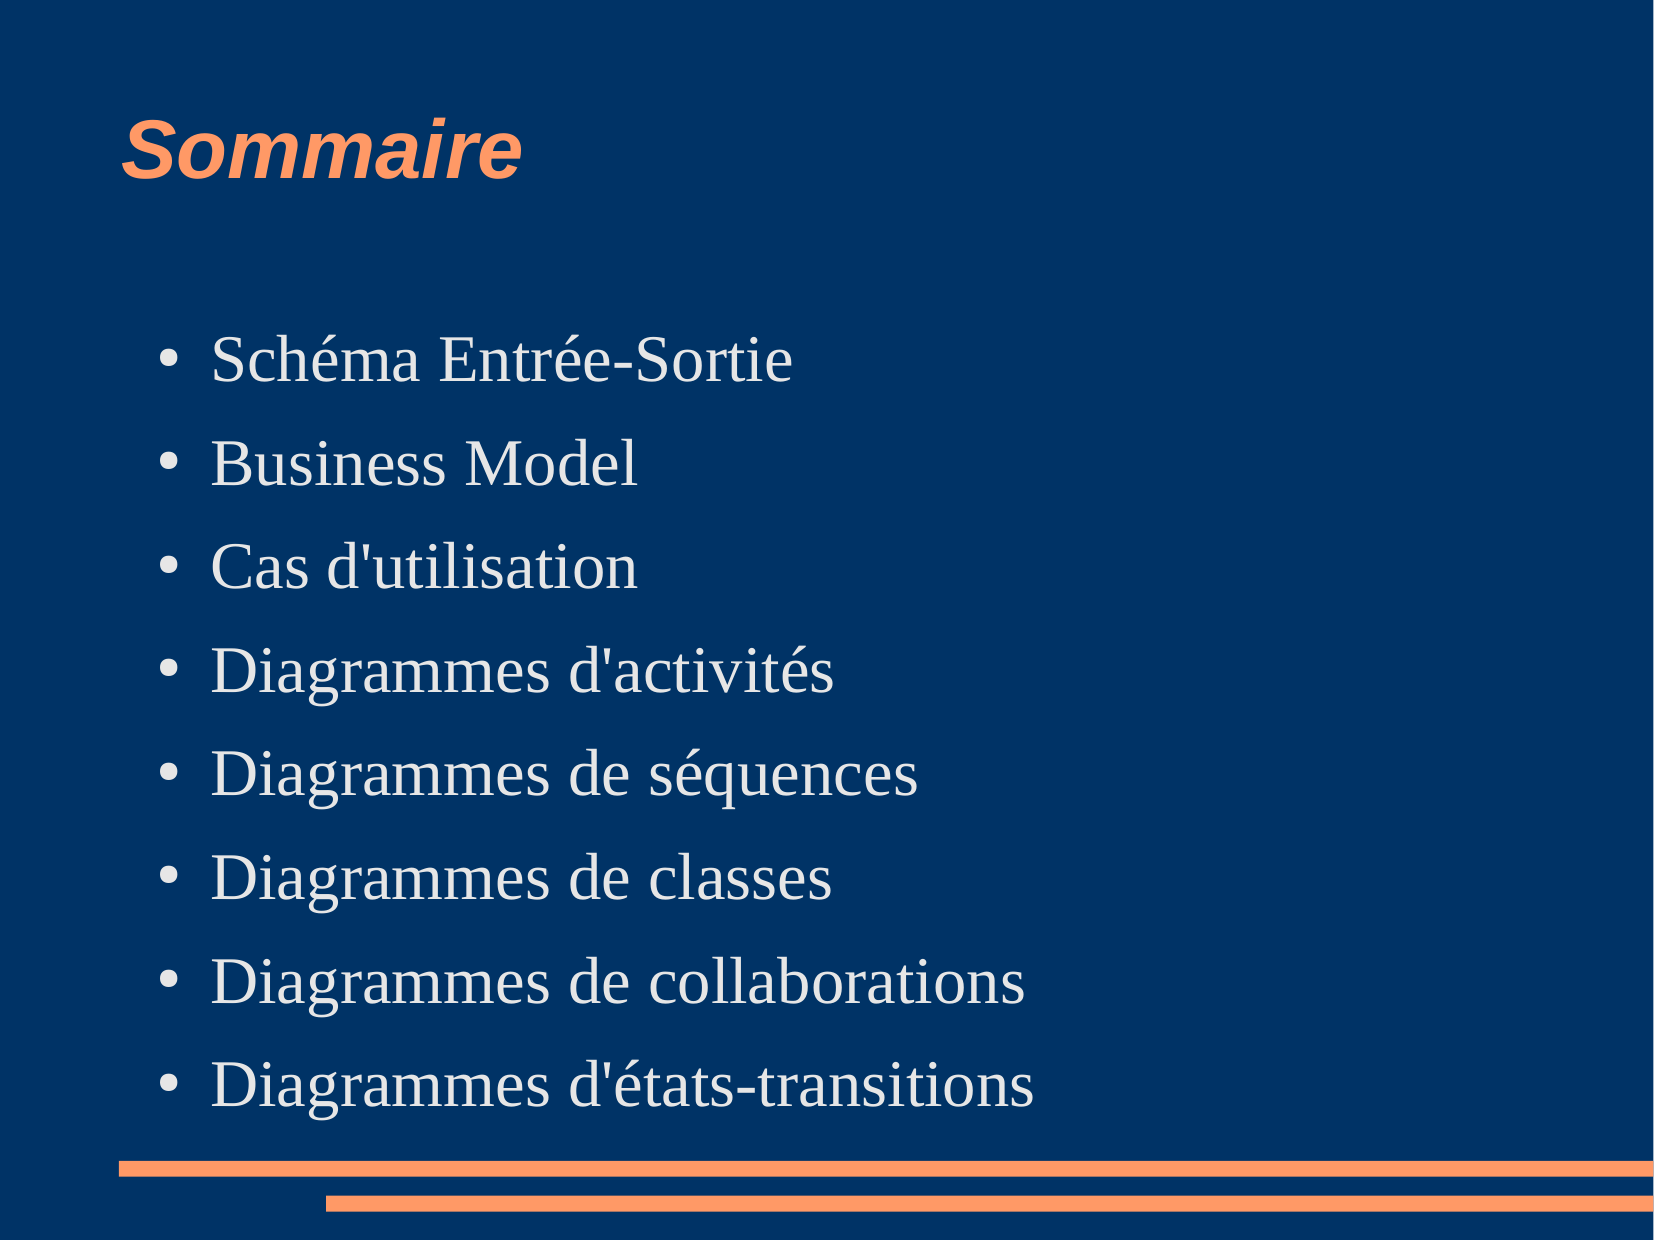

# Sommaire
Schéma Entrée-Sortie
Business Model
Cas d'utilisation
Diagrammes d'activités
Diagrammes de séquences
Diagrammes de classes
Diagrammes de collaborations
Diagrammes d'états-transitions